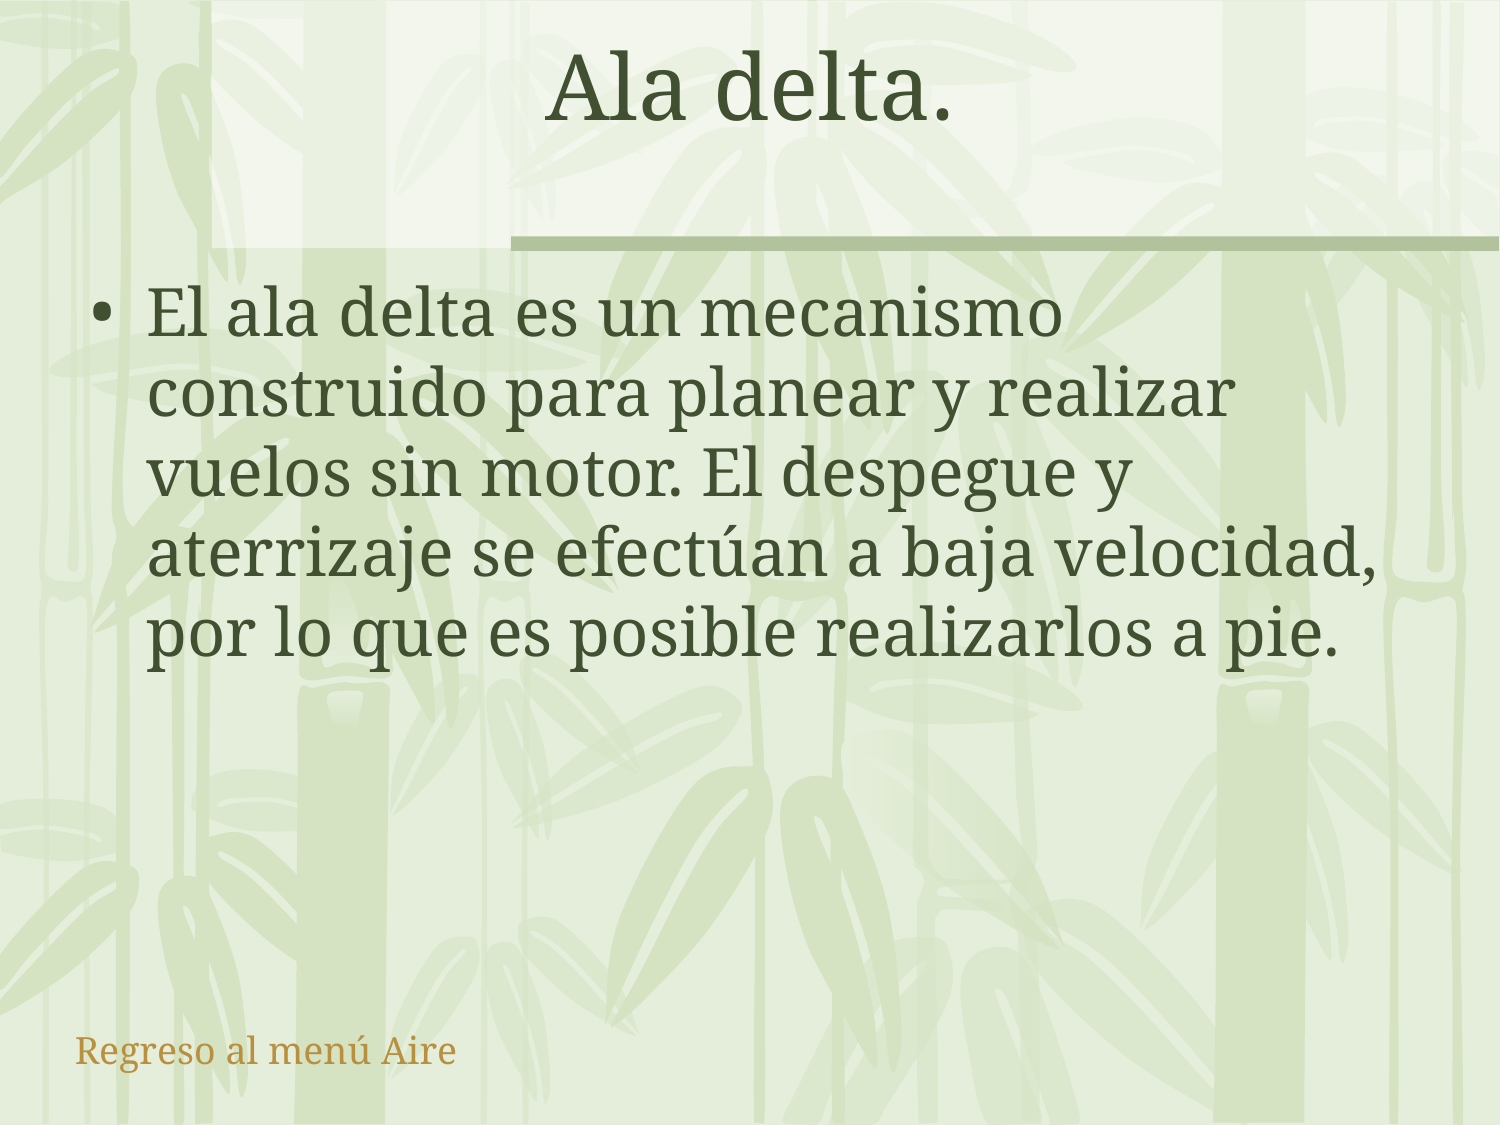

# Ala delta.
El ala delta es un mecanismo construido para planear y realizar vuelos sin motor. El despegue y aterrizaje se efectúan a baja velocidad, por lo que es posible realizarlos a pie.
Regreso al menú Aire